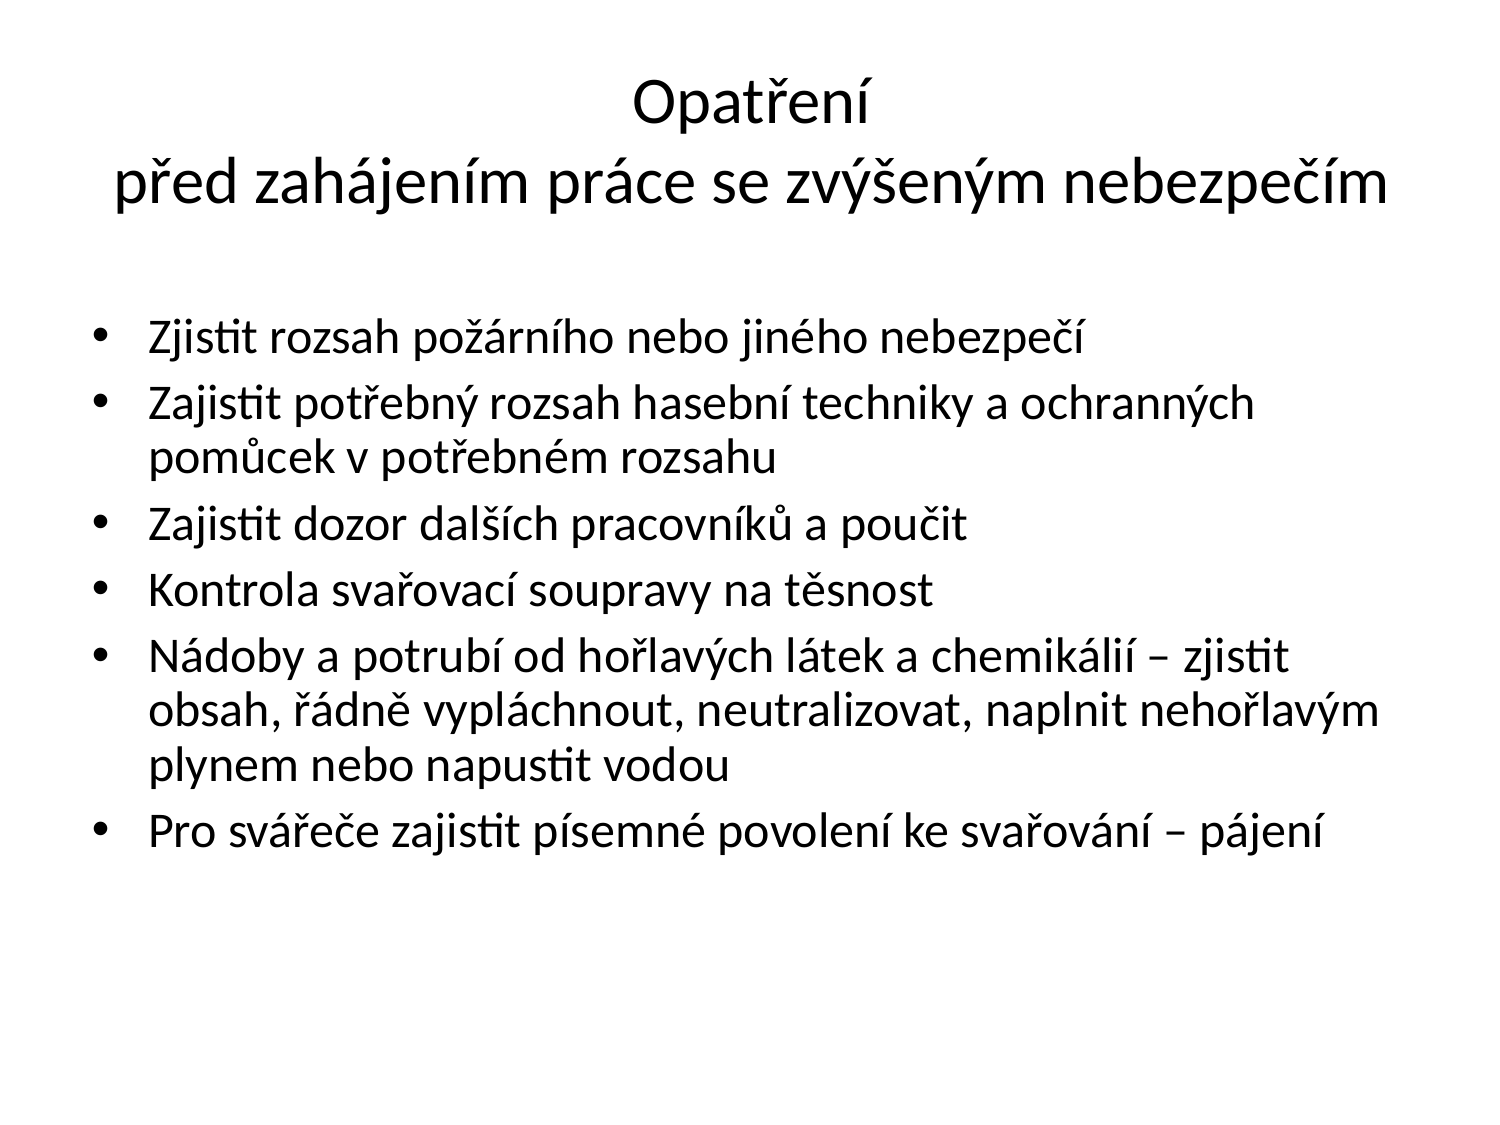

# Opatření před zahájením práce se zvýšeným nebezpečím
Zjistit rozsah požárního nebo jiného nebezpečí
Zajistit potřebný rozsah hasební techniky a ochranných pomůcek v potřebném rozsahu
Zajistit dozor dalších pracovníků a poučit
Kontrola svařovací soupravy na těsnost
Nádoby a potrubí od hořlavých látek a chemikálií – zjistit obsah, řádně vypláchnout, neutralizovat, naplnit nehořlavým plynem nebo napustit vodou
Pro svářeče zajistit písemné povolení ke svařování – pájení